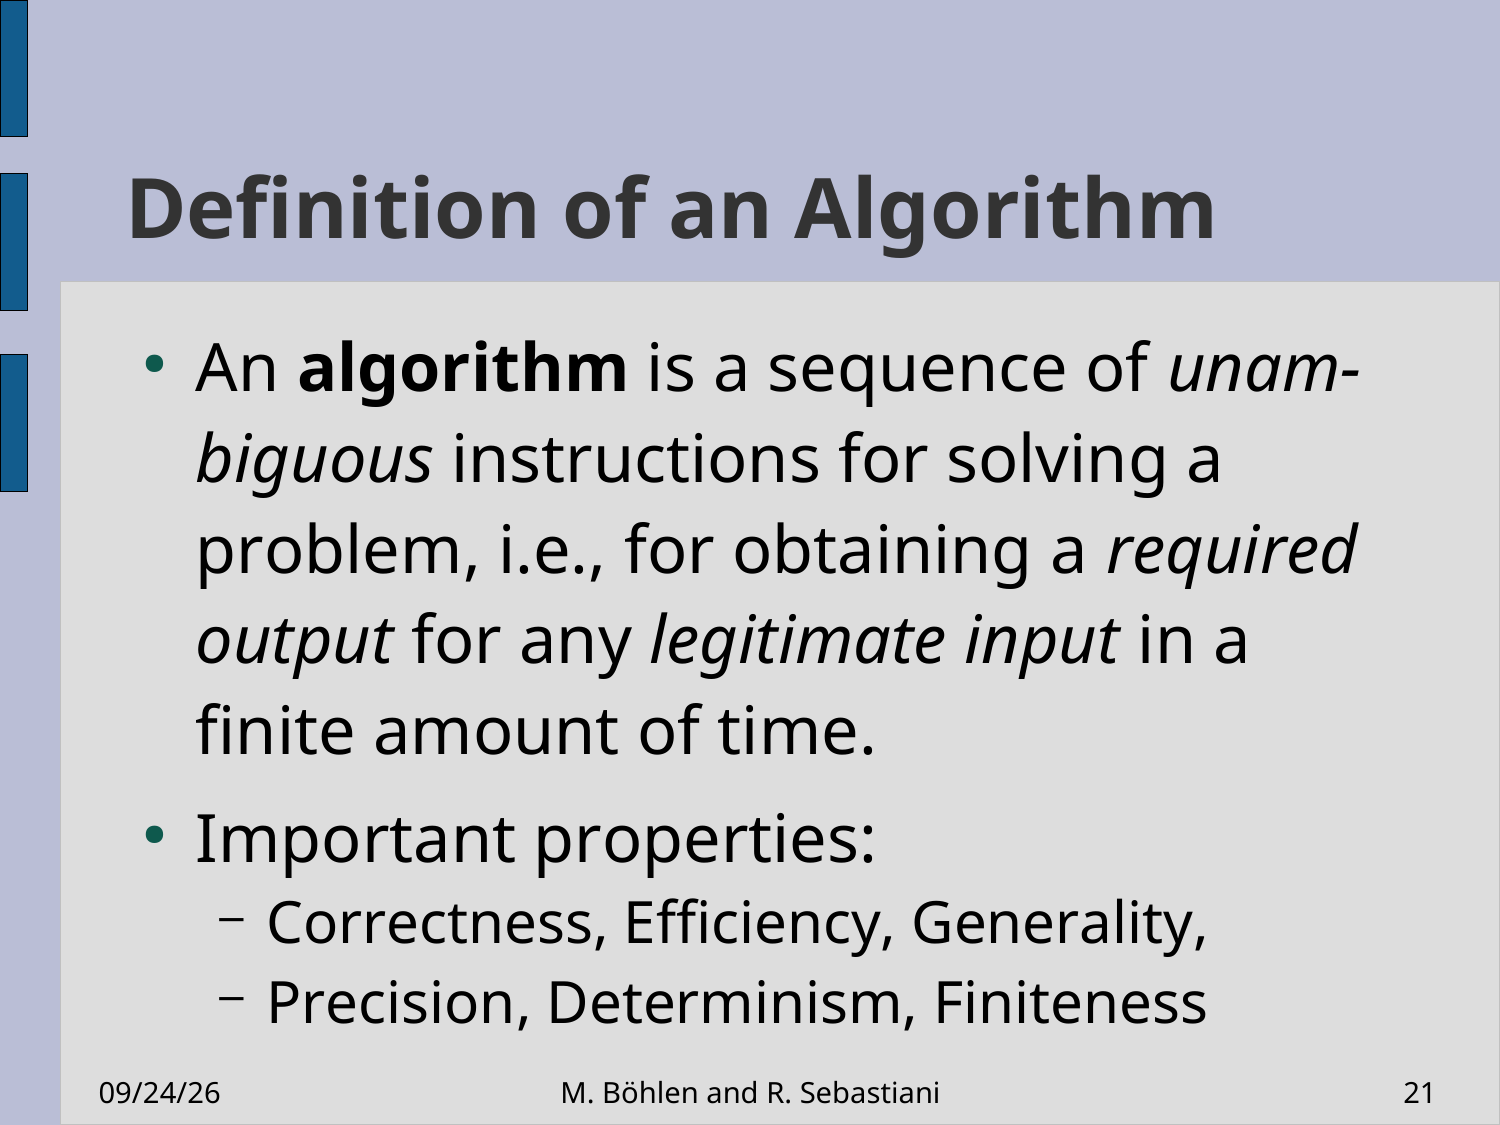

# Definition of an Algorithm
An algorithm is a sequence of unam-biguous instructions for solving a problem, i.e., for obtaining a required output for any legitimate input in a finite amount of time.
Important properties:
Correctness, Efficiency, Generality,
Precision, Determinism, Finiteness
M. Böhlen and R. Sebastiani
21